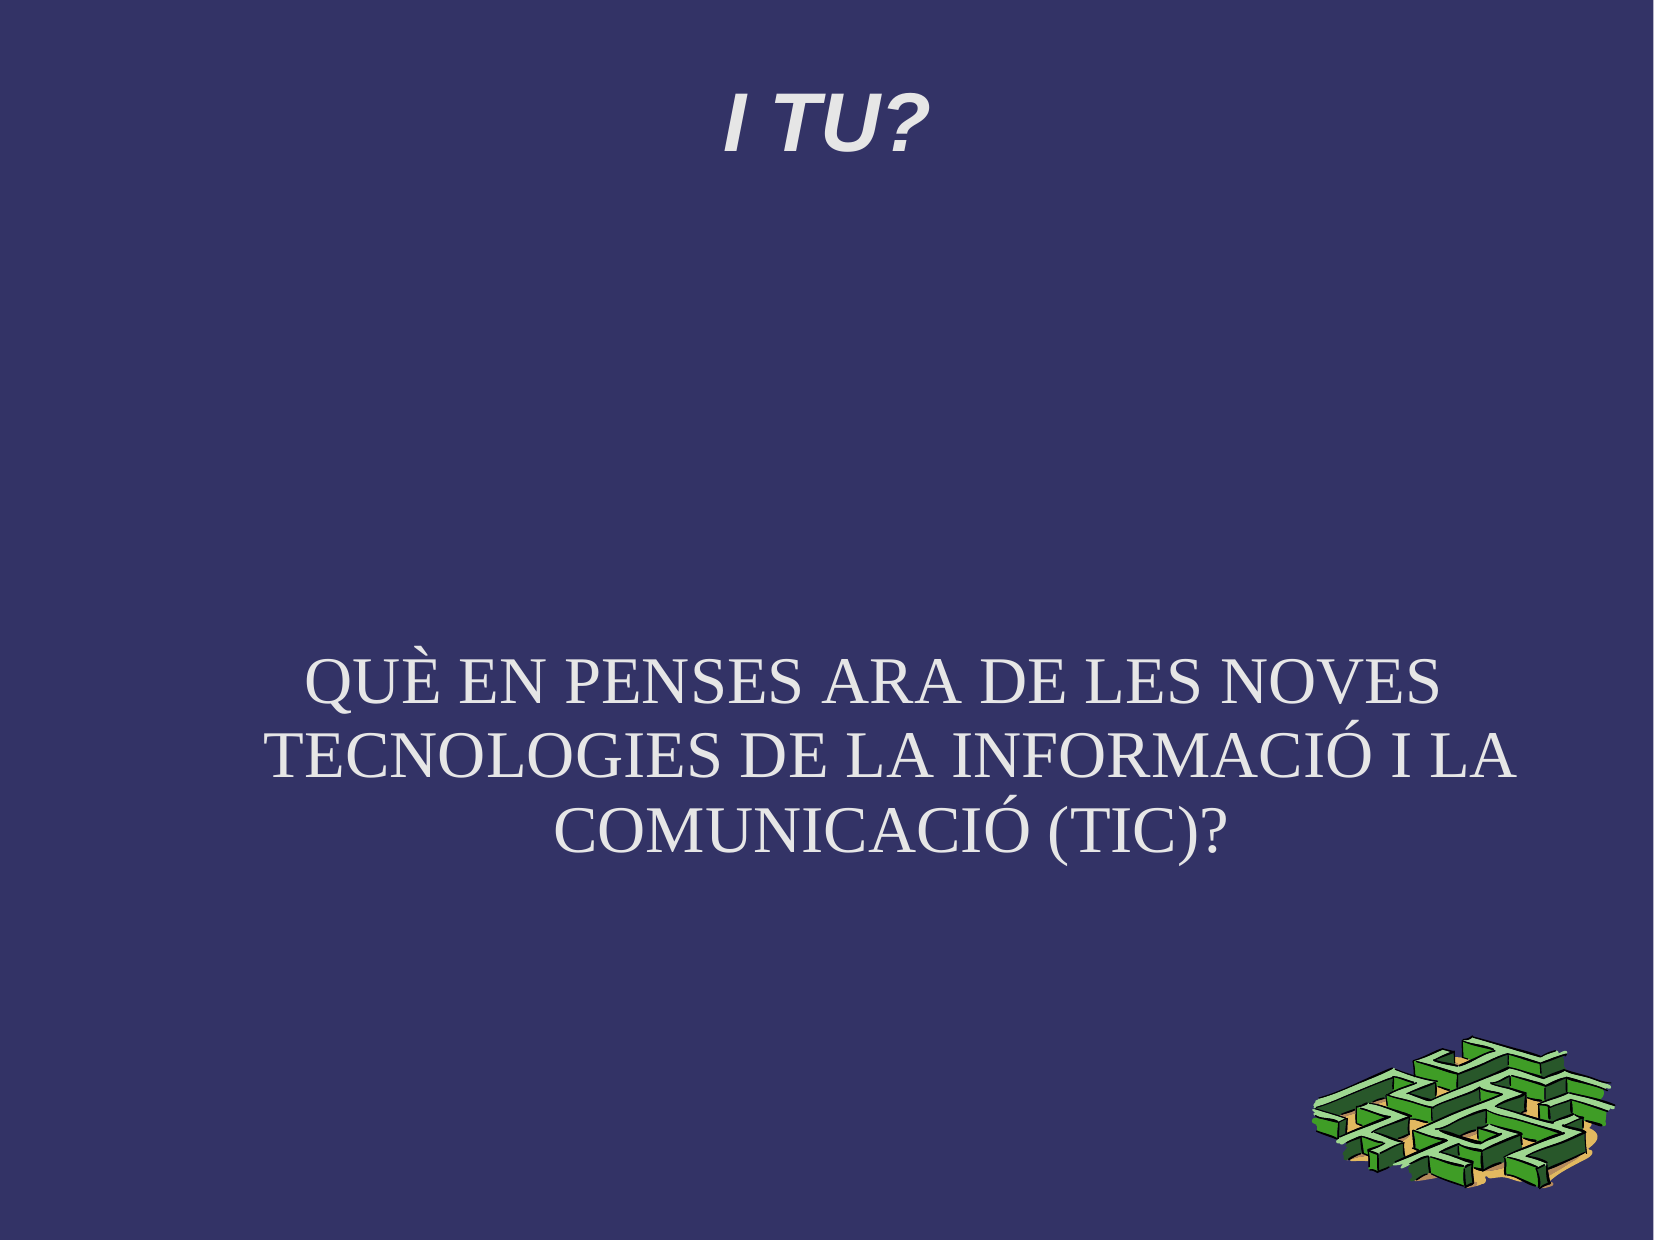

# I TU?
QUÈ EN PENSES ARA DE LES NOVES TECNOLOGIES DE LA INFORMACIÓ I LA COMUNICACIÓ (TIC)?